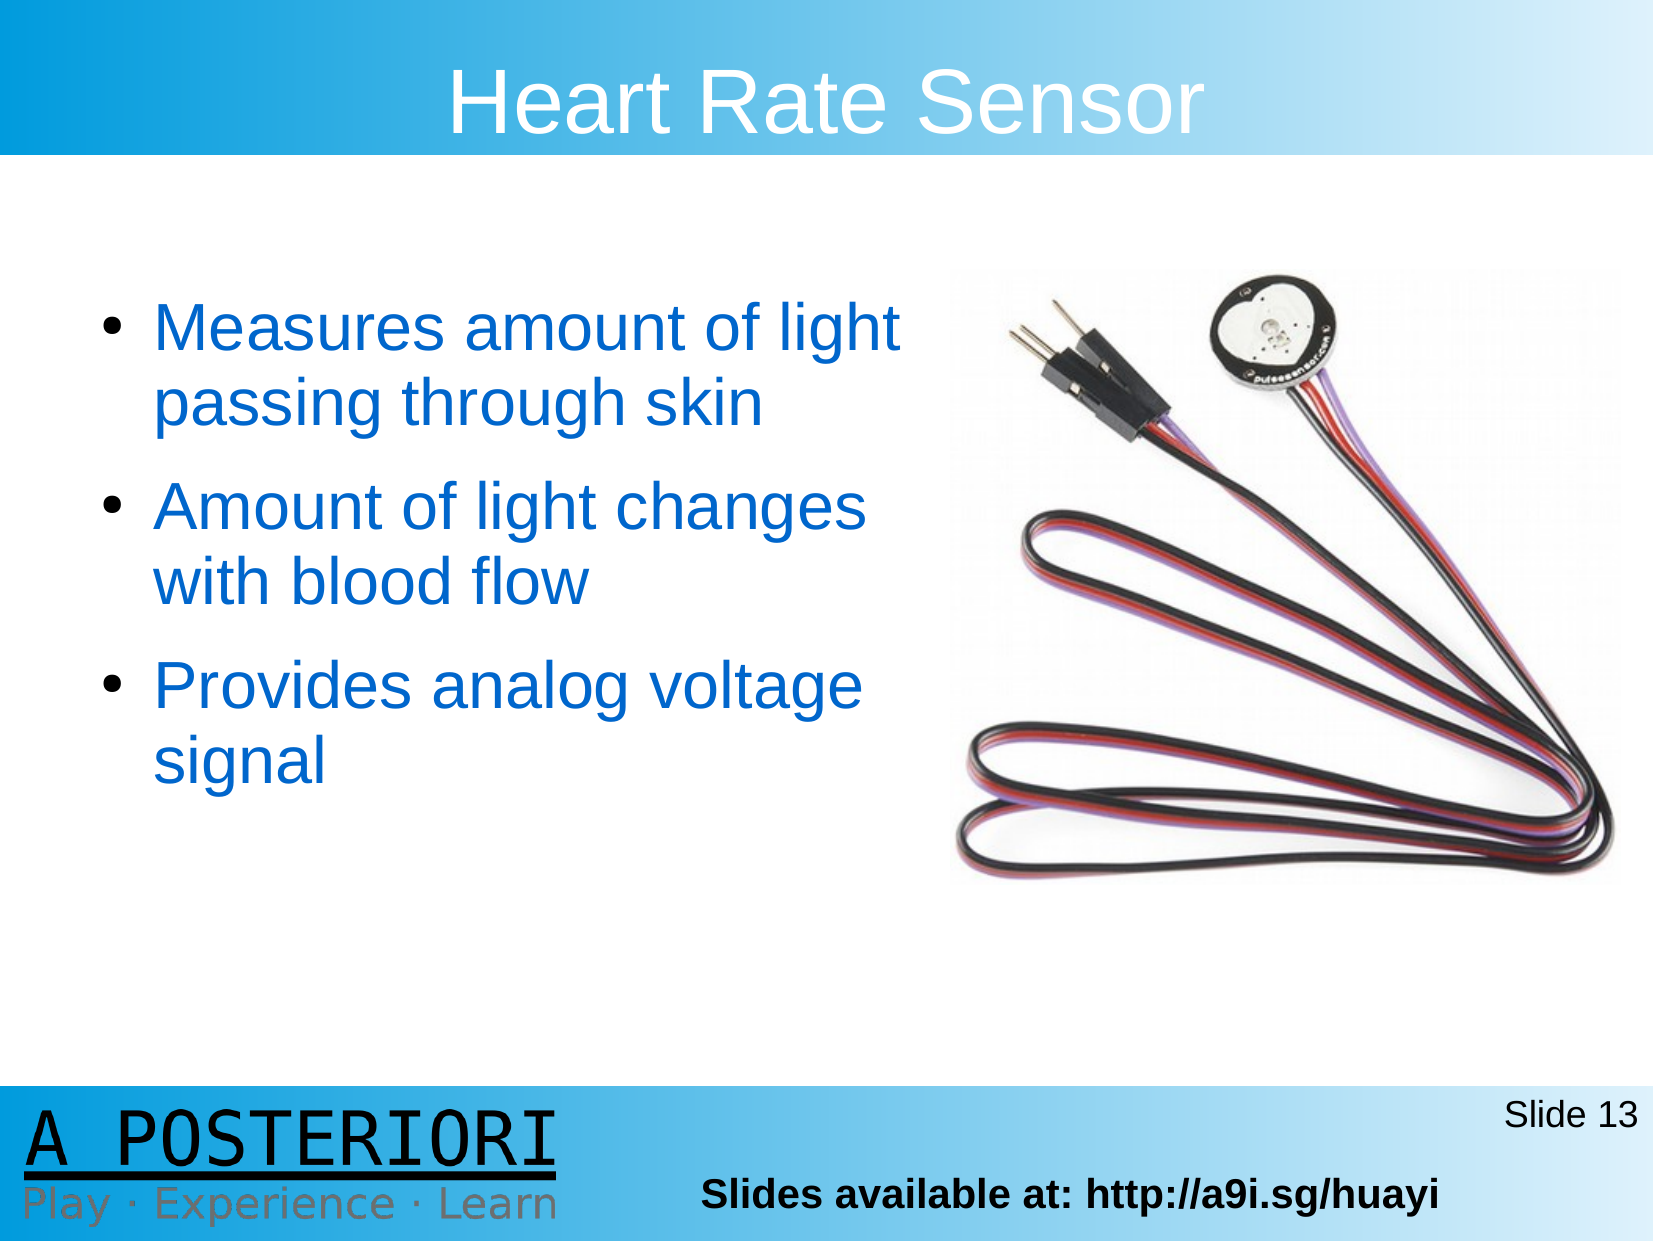

# Heart Rate Sensor
Measures amount of light passing through skin
Amount of light changes with blood flow
Provides analog voltage signal